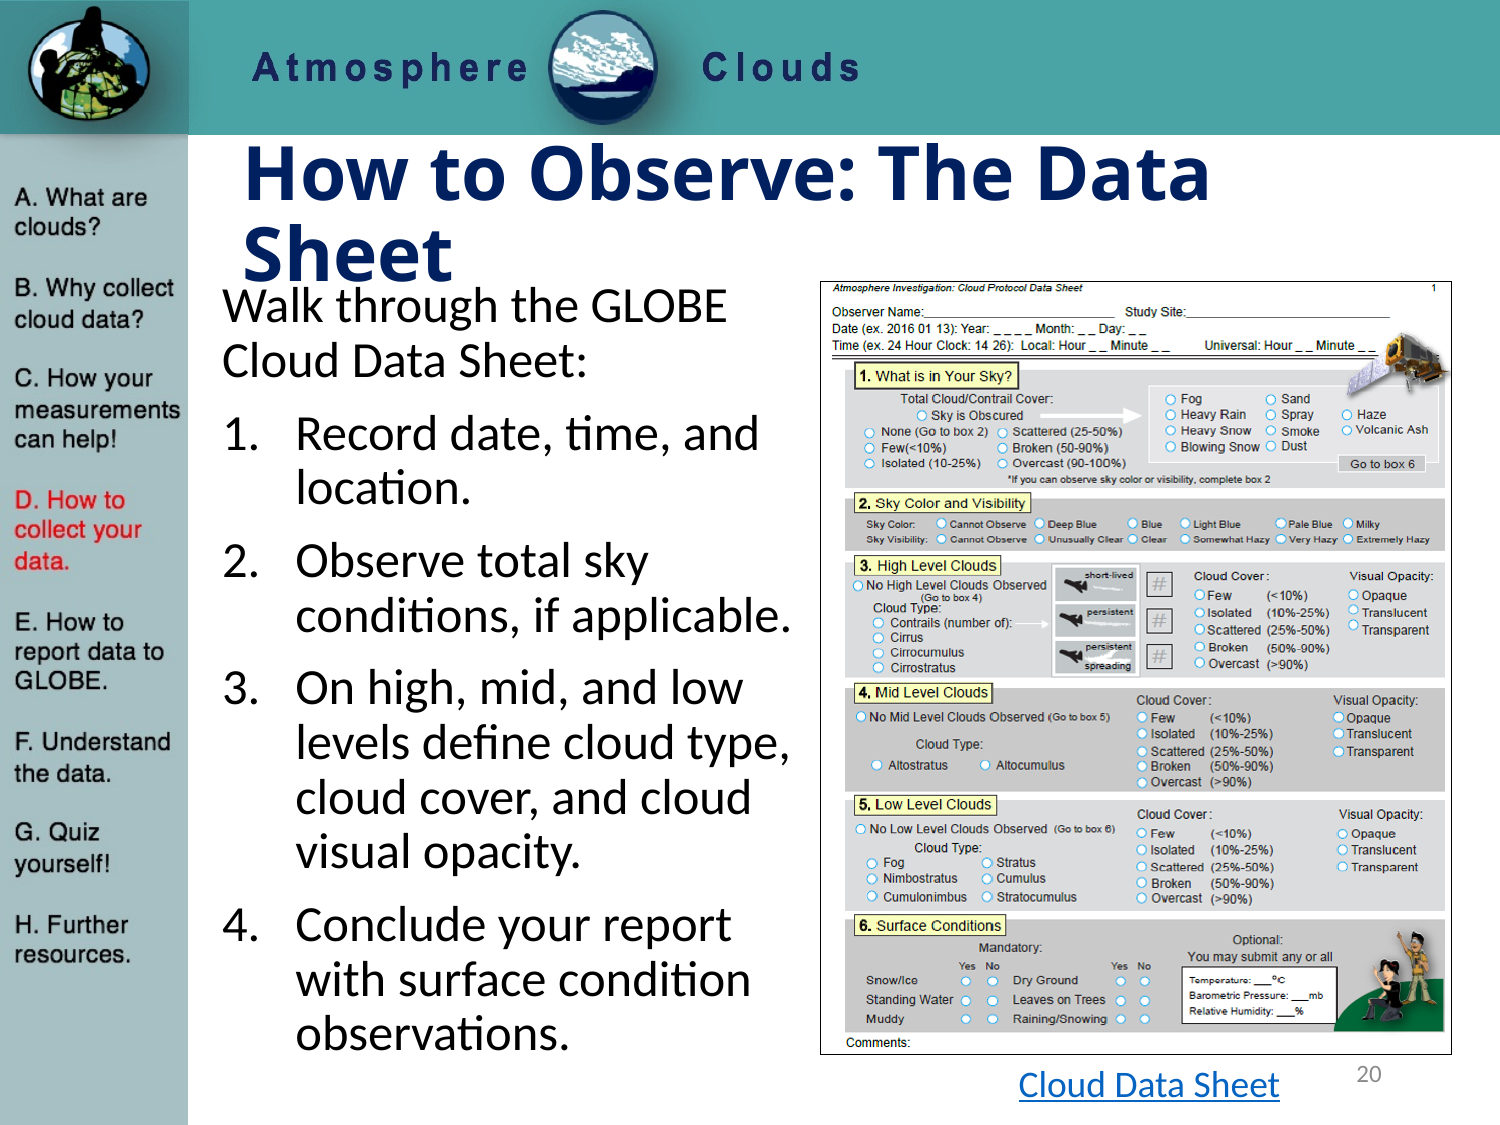

# How to Observe: The Data Sheet
Walk through the GLOBE Cloud Data Sheet:
Record date, time, and location.
Observe total sky conditions, if applicable.
On high, mid, and low levels define cloud type, cloud cover, and cloud visual opacity.
Conclude your report with surface condition observations.
Cloud Data Sheet